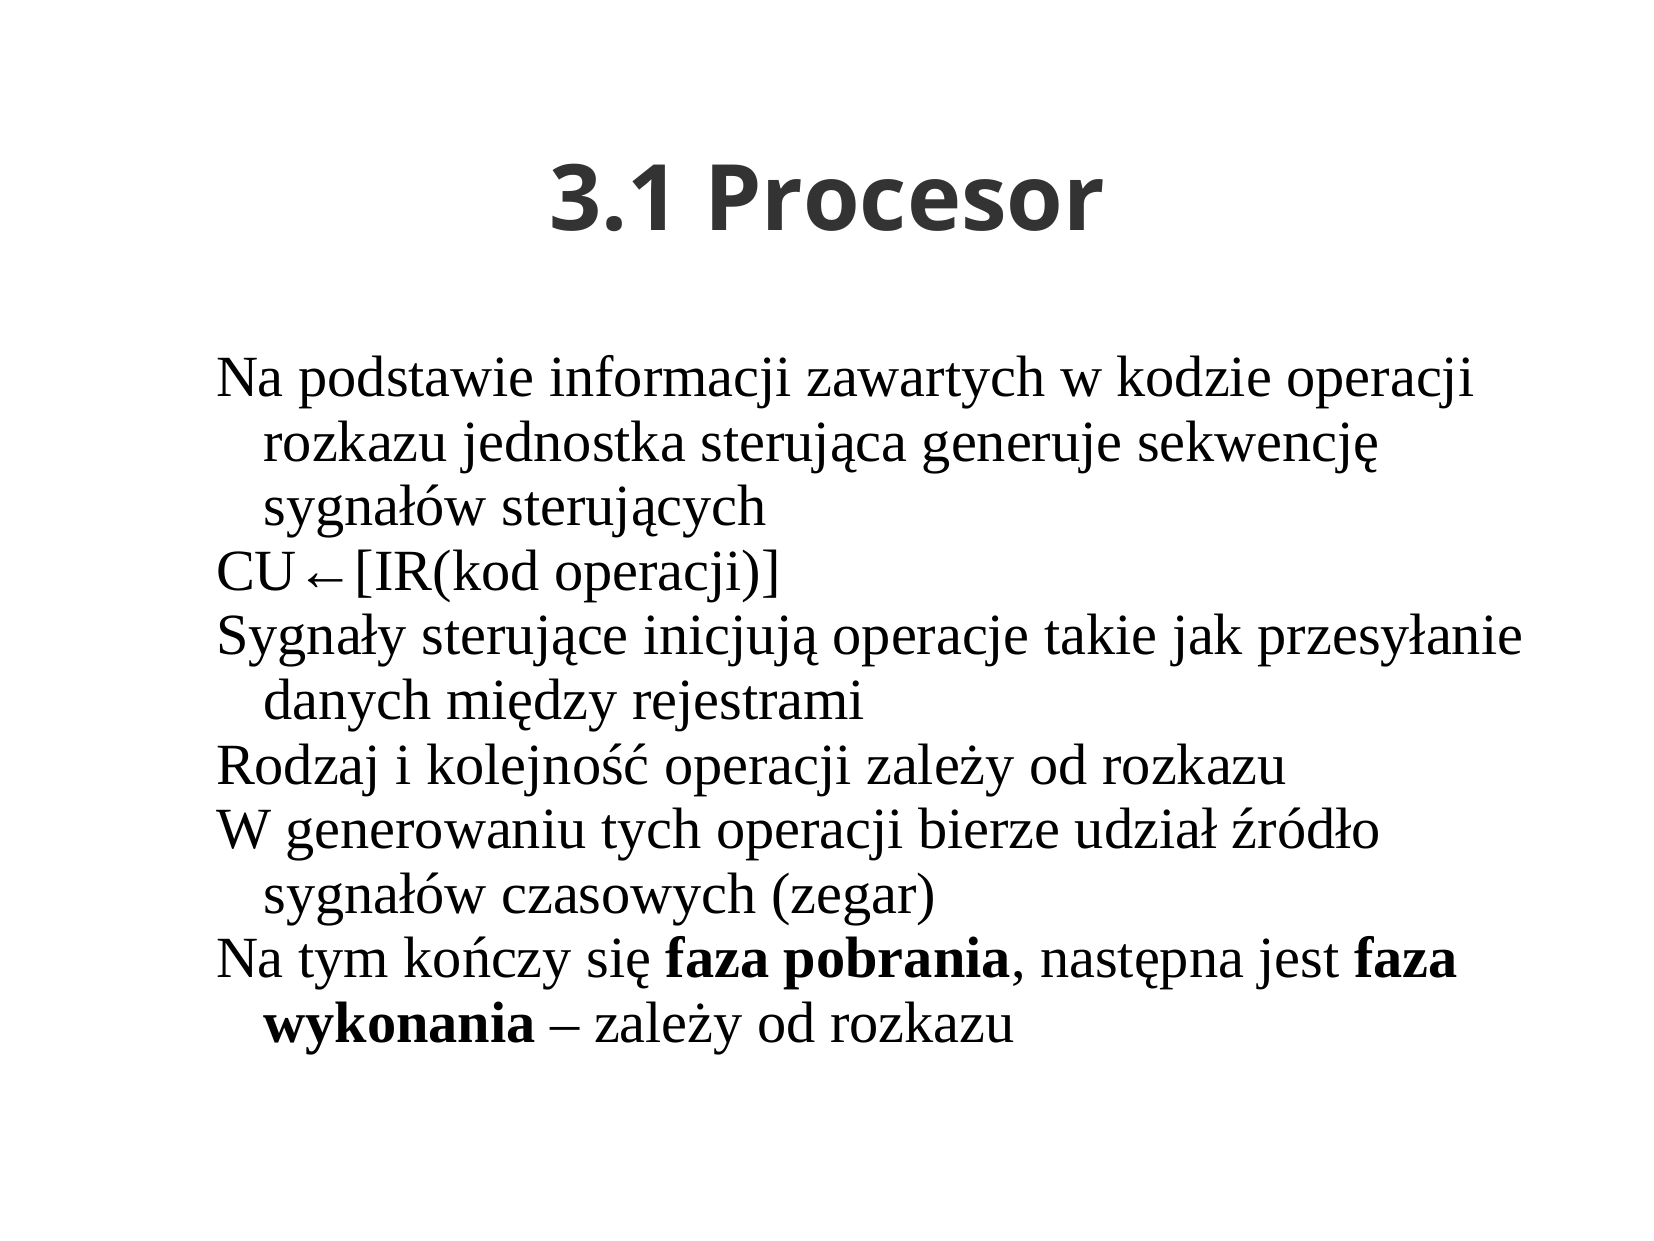

# 3.1 Procesor
Na podstawie informacji zawartych w kodzie operacji rozkazu jednostka sterująca generuje sekwencję sygnałów sterujących
CU←[IR(kod operacji)]
Sygnały sterujące inicjują operacje takie jak przesyłanie danych między rejestrami
Rodzaj i kolejność operacji zależy od rozkazu
W generowaniu tych operacji bierze udział źródło sygnałów czasowych (zegar)
Na tym kończy się faza pobrania, następna jest faza wykonania – zależy od rozkazu